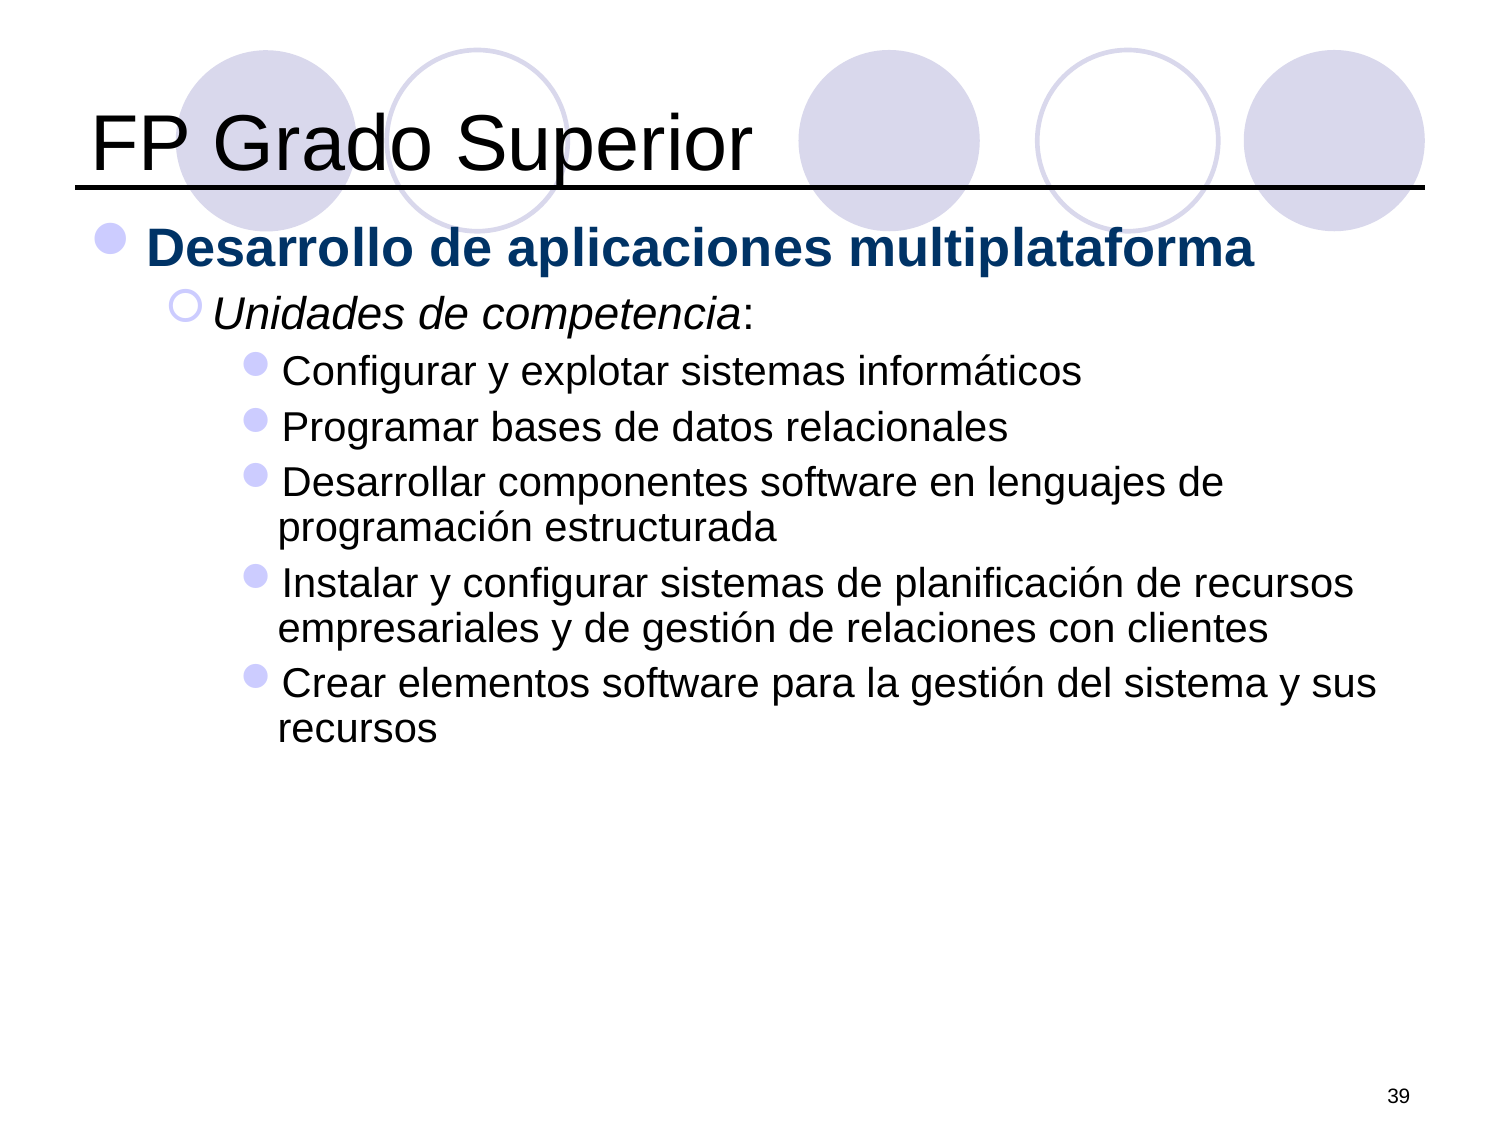

# FP Grado Superior
Desarrollo de aplicaciones multiplataforma
Unidades de competencia:
Configurar y explotar sistemas informáticos
Programar bases de datos relacionales
Desarrollar componentes software en lenguajes de programación estructurada
Instalar y configurar sistemas de planificación de recursos empresariales y de gestión de relaciones con clientes
Crear elementos software para la gestión del sistema y sus recursos